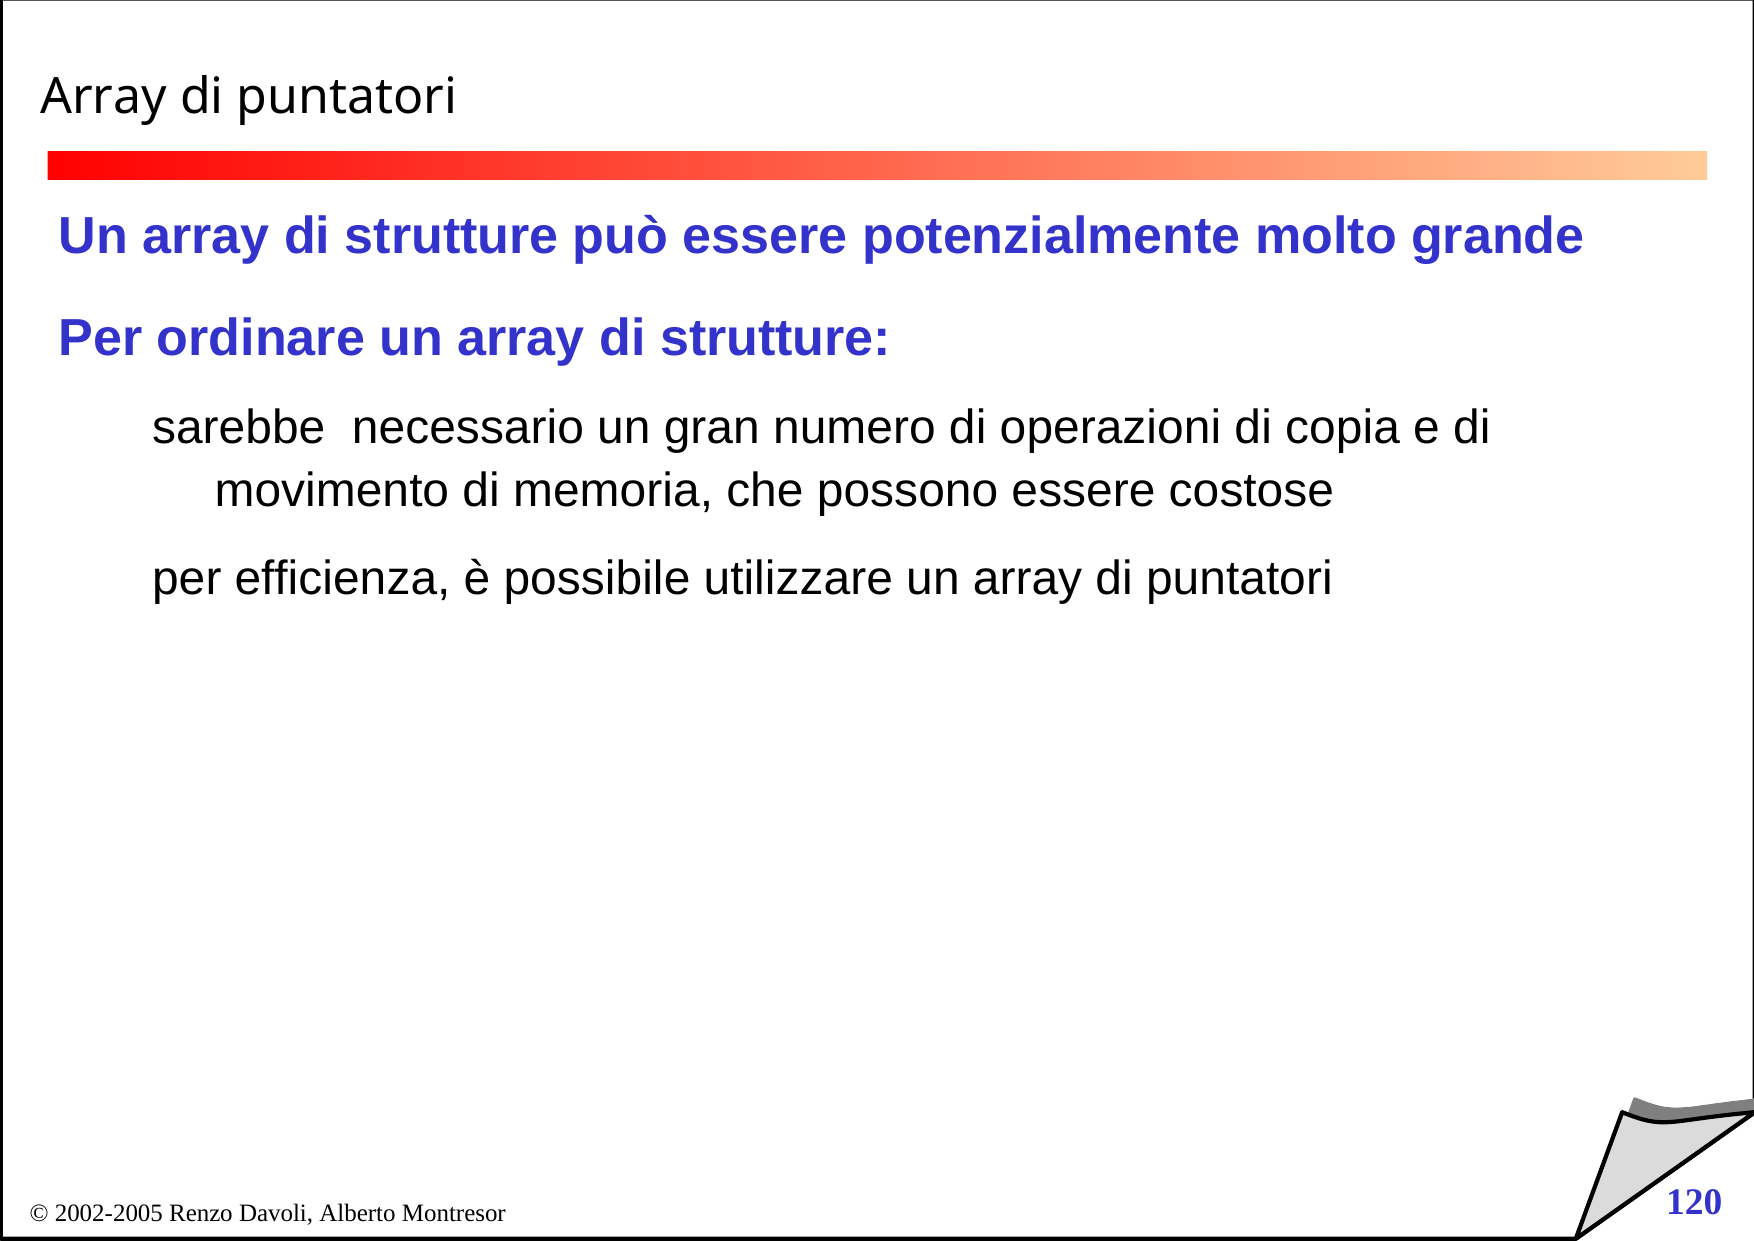

# Array di puntatori
Un array di strutture può essere potenzialmente molto grande
Per ordinare un array di strutture:
sarebbe necessario un gran numero di operazioni di copia e di movimento di memoria, che possono essere costose
per efficienza, è possibile utilizzare un array di puntatori